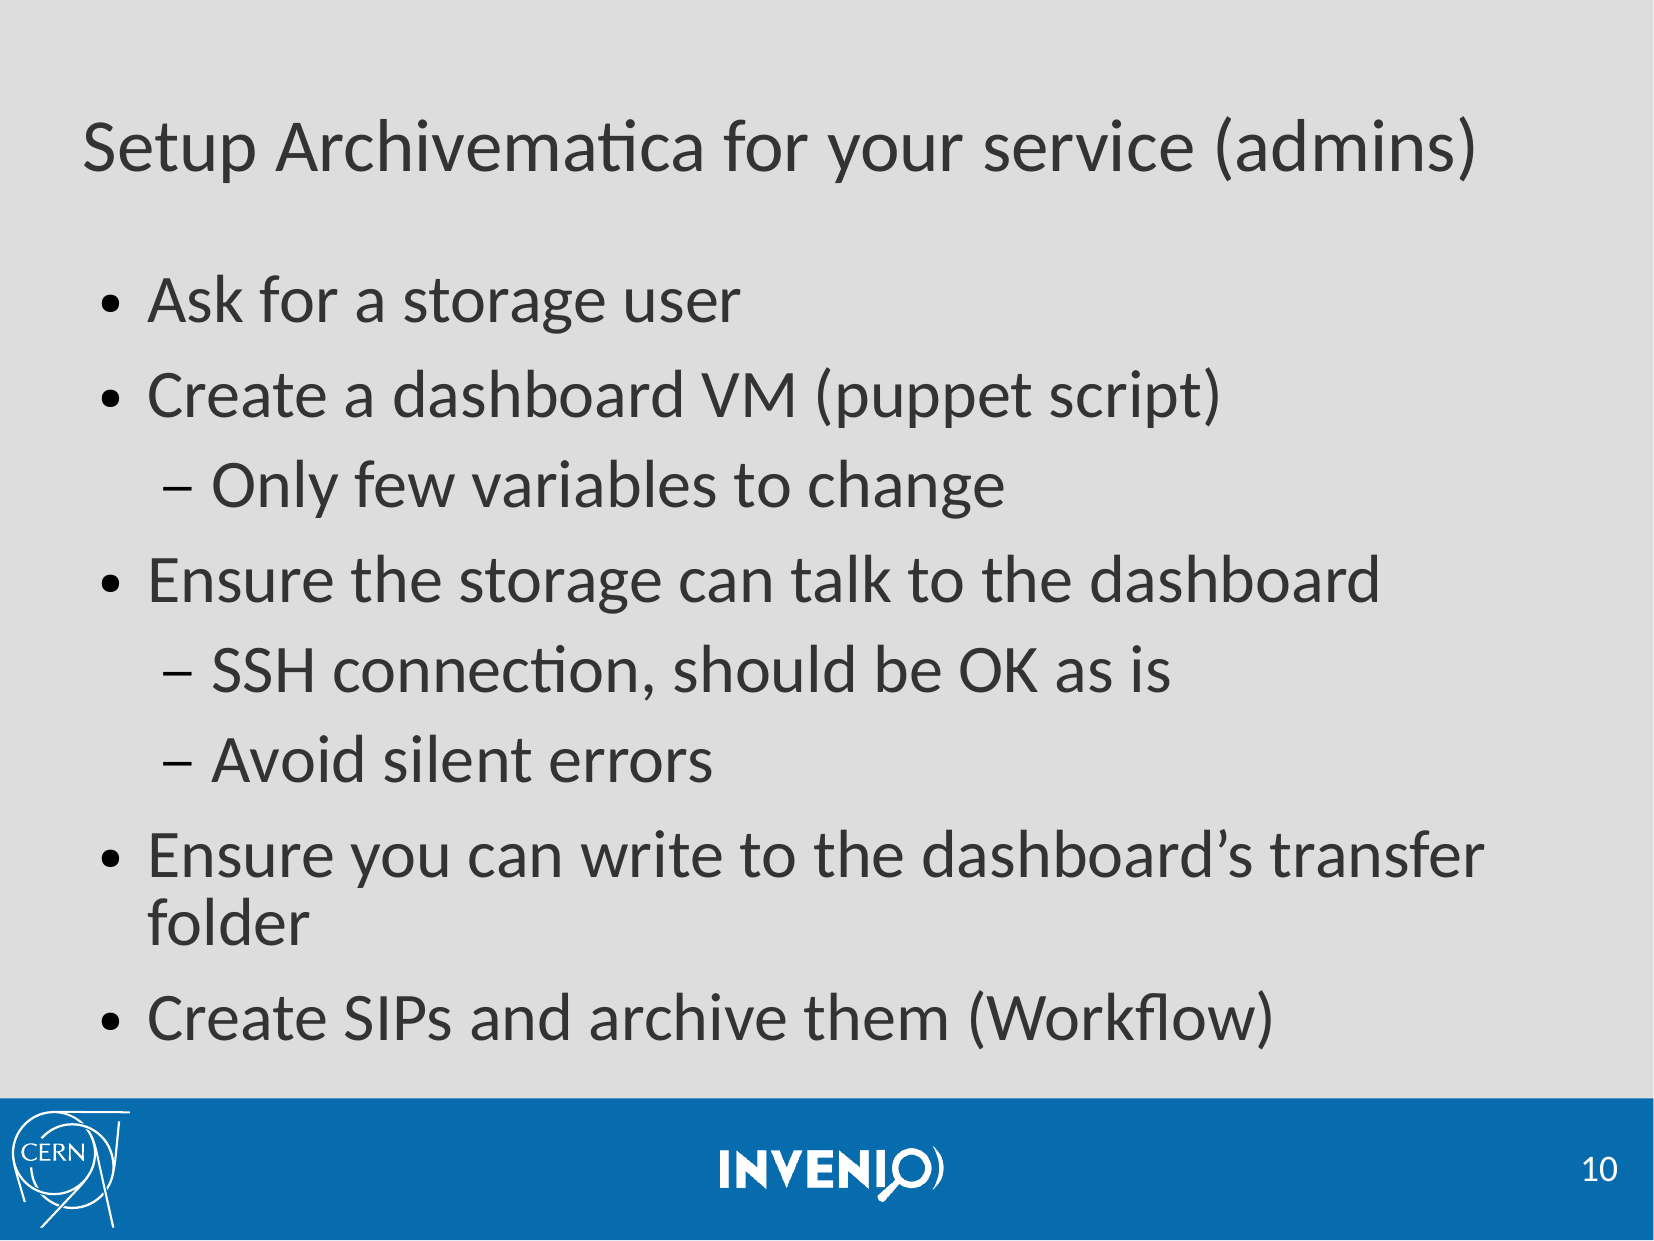

# Setup Archivematica for your service (admins)
Ask for a storage user
Create a dashboard VM (puppet script)
Only few variables to change
Ensure the storage can talk to the dashboard
SSH connection, should be OK as is
Avoid silent errors
Ensure you can write to the dashboard’s transfer folder
Create SIPs and archive them (Workflow)
10